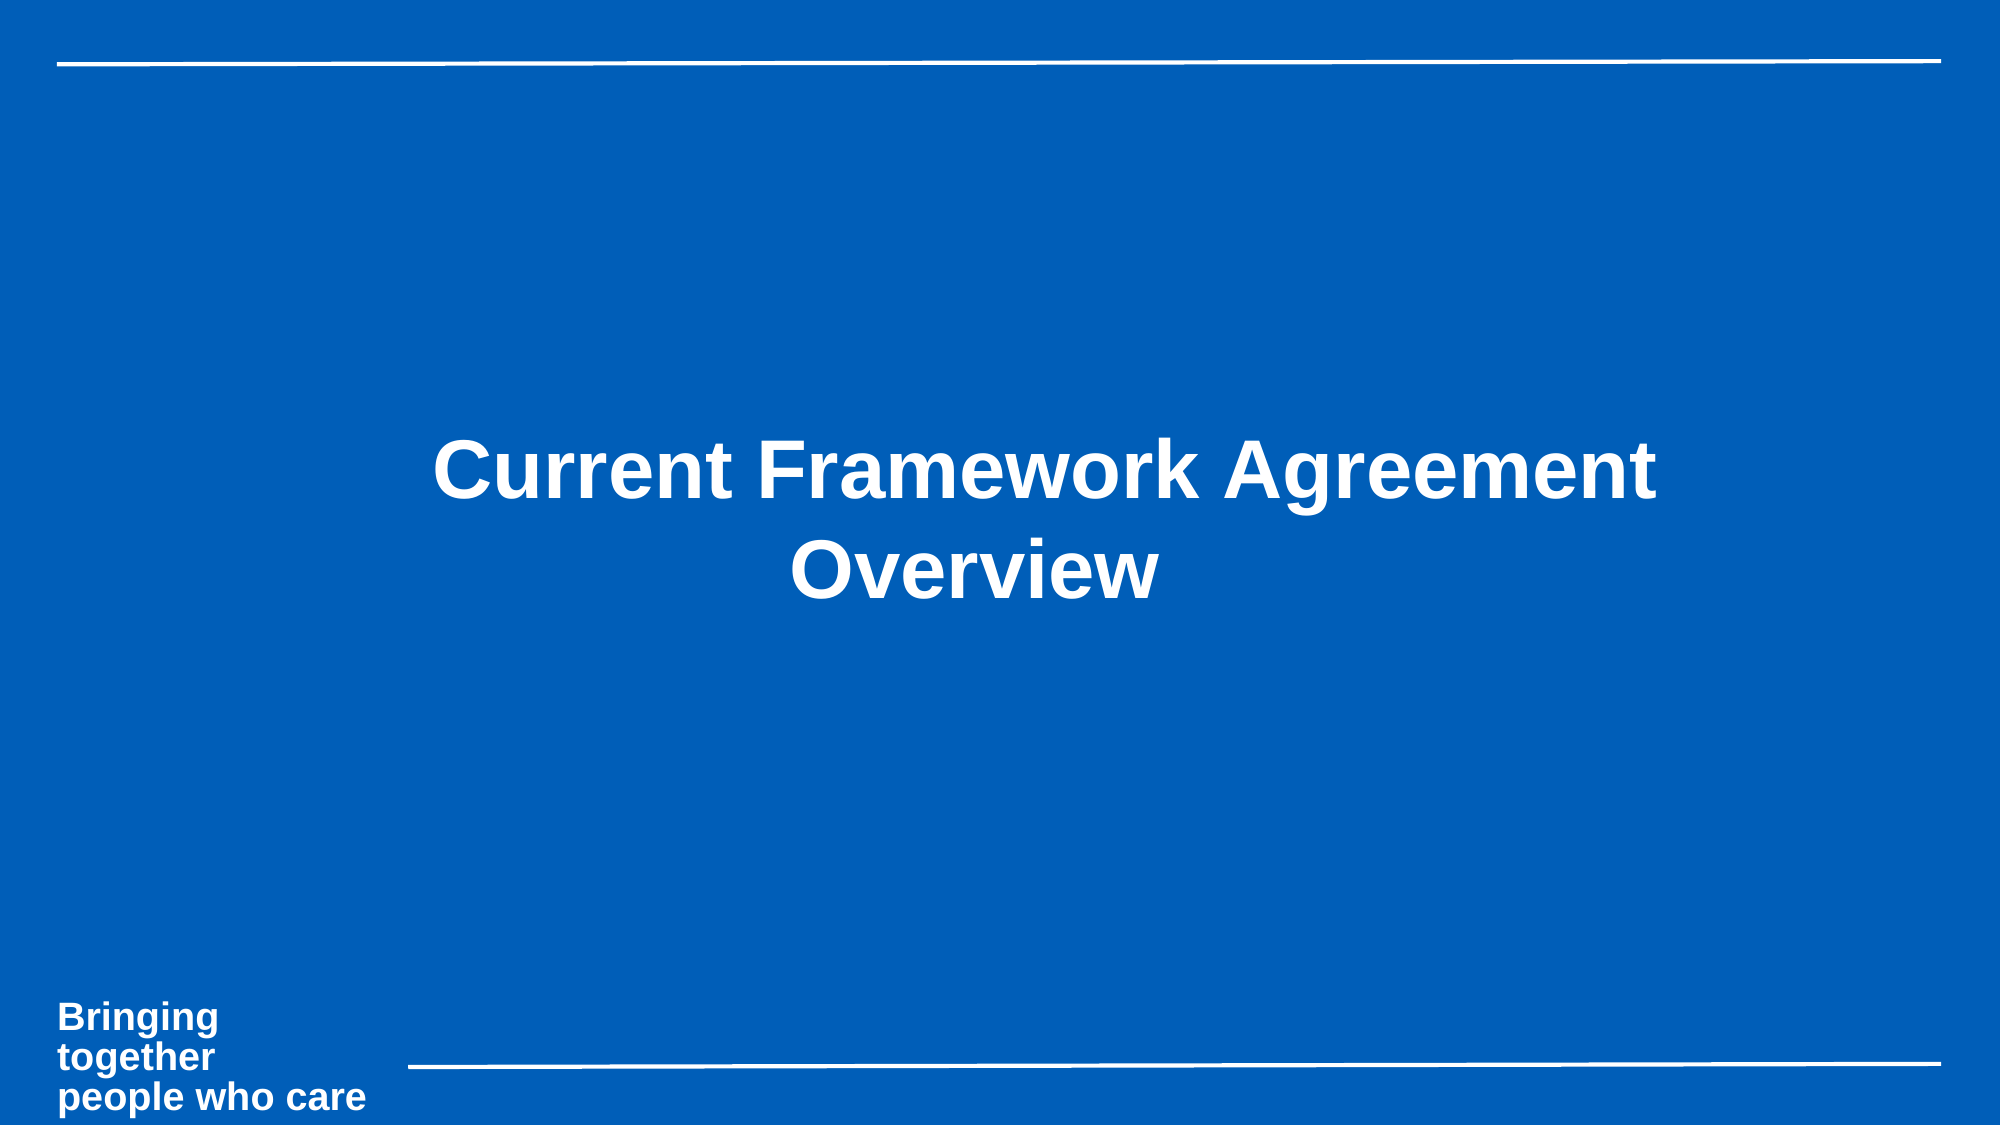

# Current Framework Agreement Overview
Bringing together
people who care